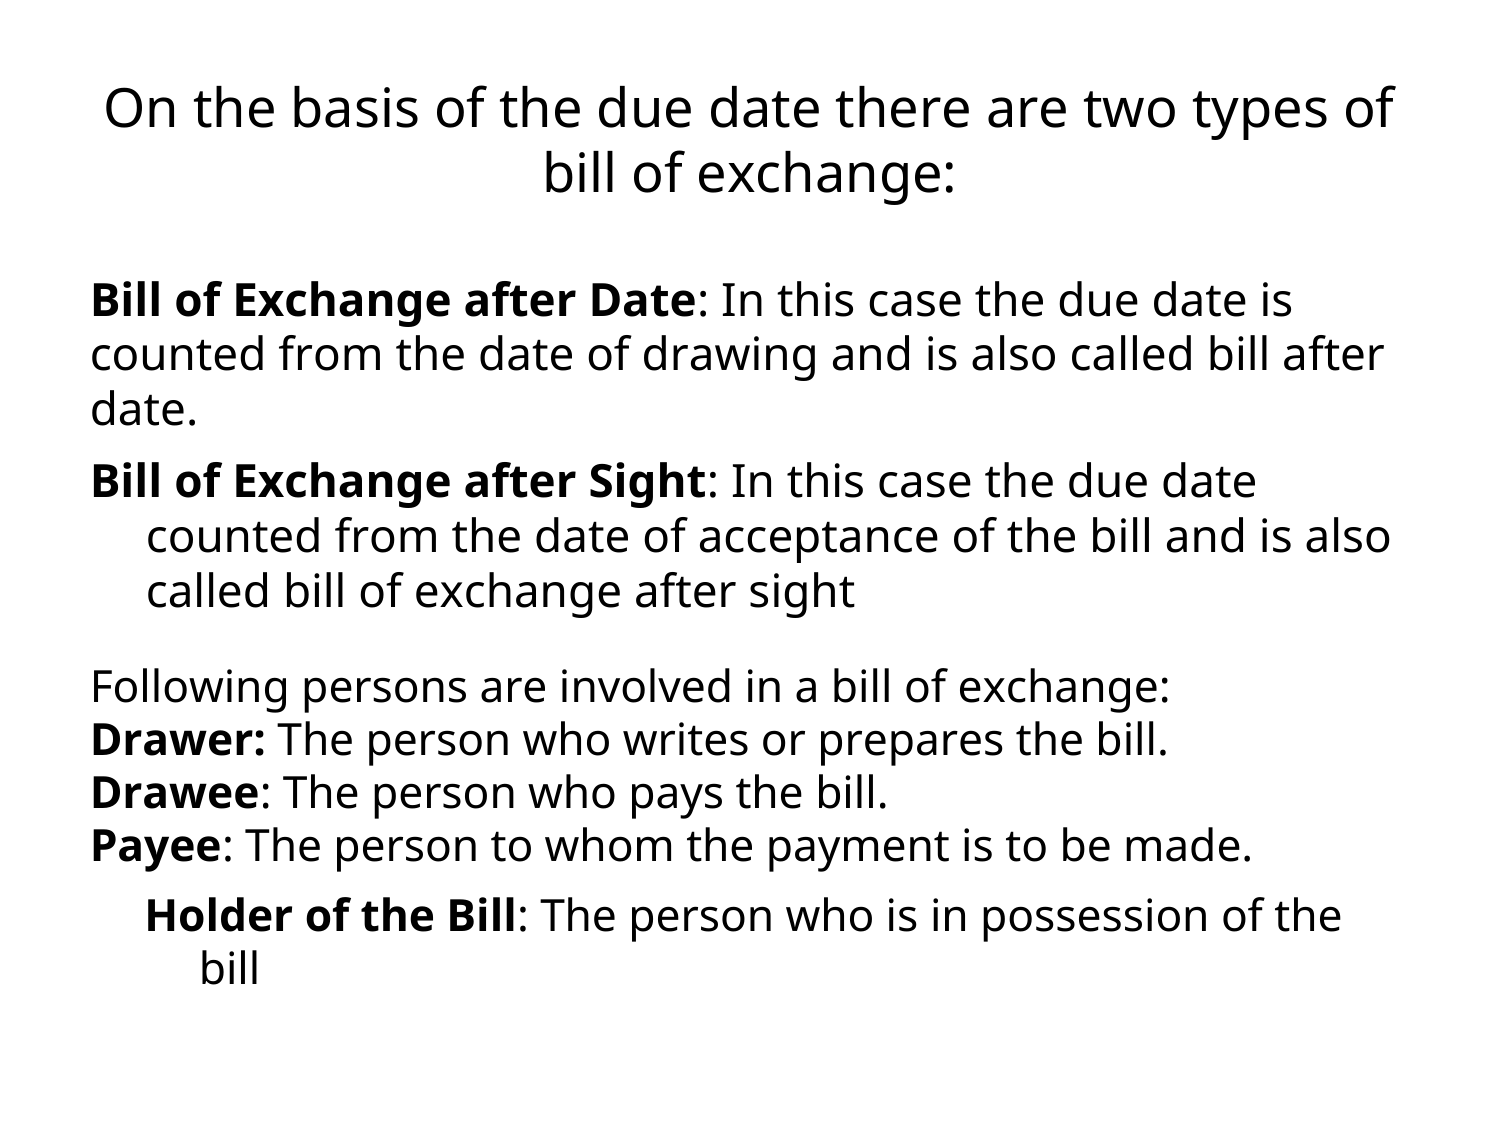

# On the basis of the due date there are two types of bill of exchange:
Bill of Exchange after Date: In this case the due date is counted from the date of drawing and is also called bill after date.
Bill of Exchange after Sight: In this case the due date counted from the date of acceptance of the bill and is also called bill of exchange after sight
Following persons are involved in a bill of exchange:
Drawer: The person who writes or prepares the bill.
Drawee: The person who pays the bill.
Payee: The person to whom the payment is to be made.
Holder of the Bill: The person who is in possession of the bill